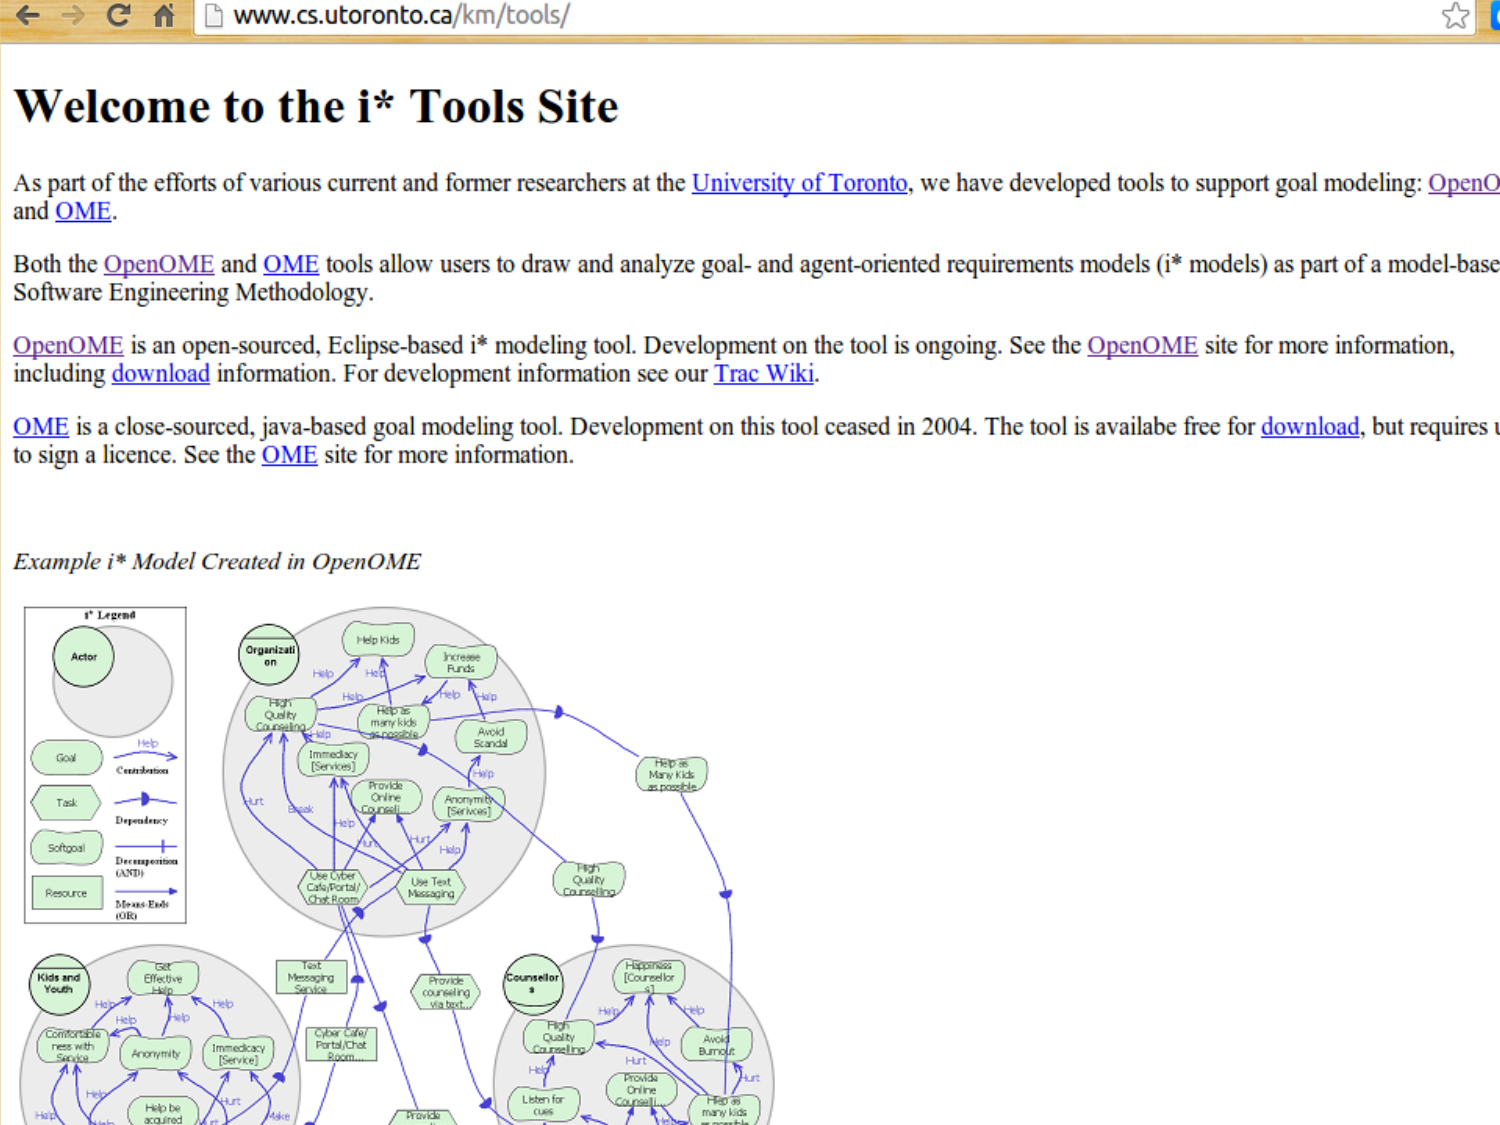

# iStar Tools
Incubating Service Systems Thinking
July 2014
72